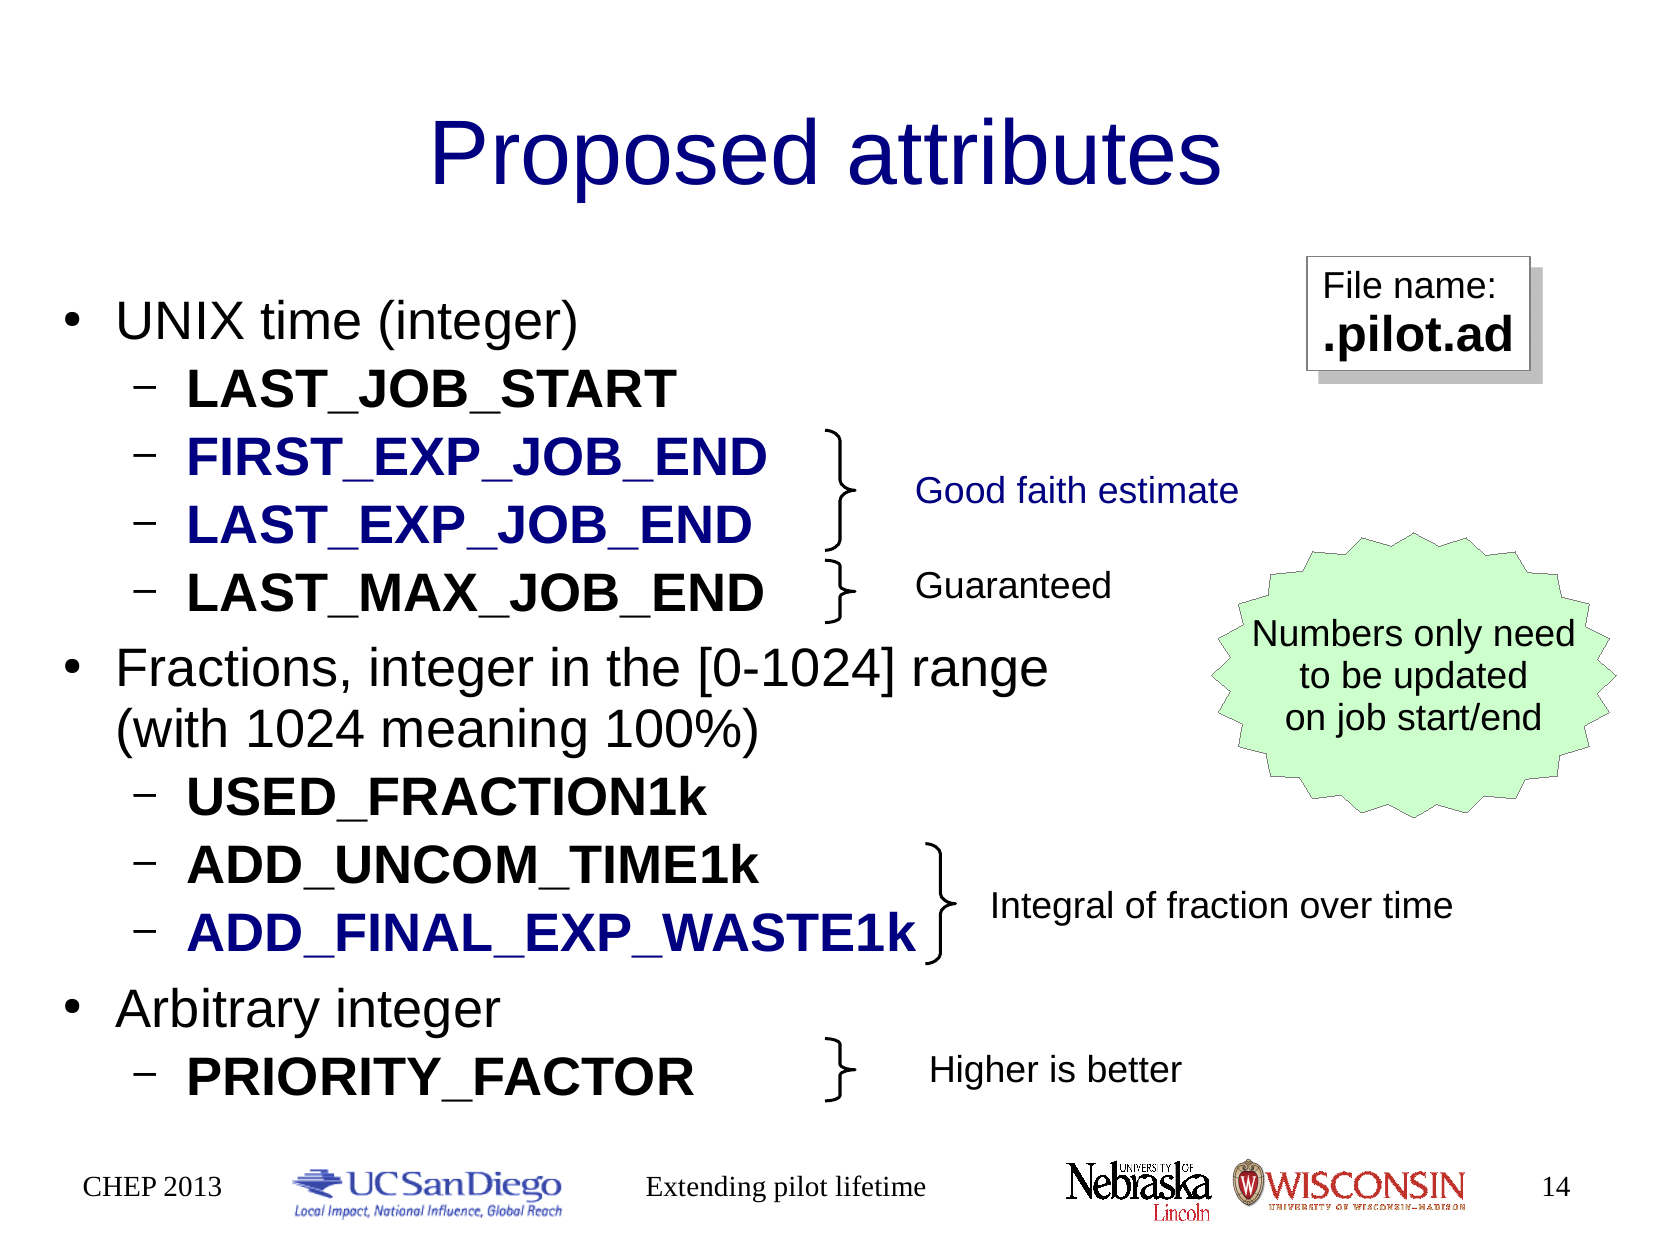

# Proposed attributes
File name:
.pilot.ad
UNIX time (integer)
LAST_JOB_START
FIRST_EXP_JOB_END
LAST_EXP_JOB_END
LAST_MAX_JOB_END
Fractions, integer in the [0-1024] range
(with 1024 meaning 100%)
USED_FRACTION1k
ADD_UNCOM_TIME1k
ADD_FINAL_EXP_WASTE1k
Arbitrary integer
PRIORITY_FACTOR
Good faith estimate
Numbers only need
to be updated
on job start/end
Guaranteed
Integral of fraction over time
Higher is better
CHEP 2013
Extending pilot lifetime
14